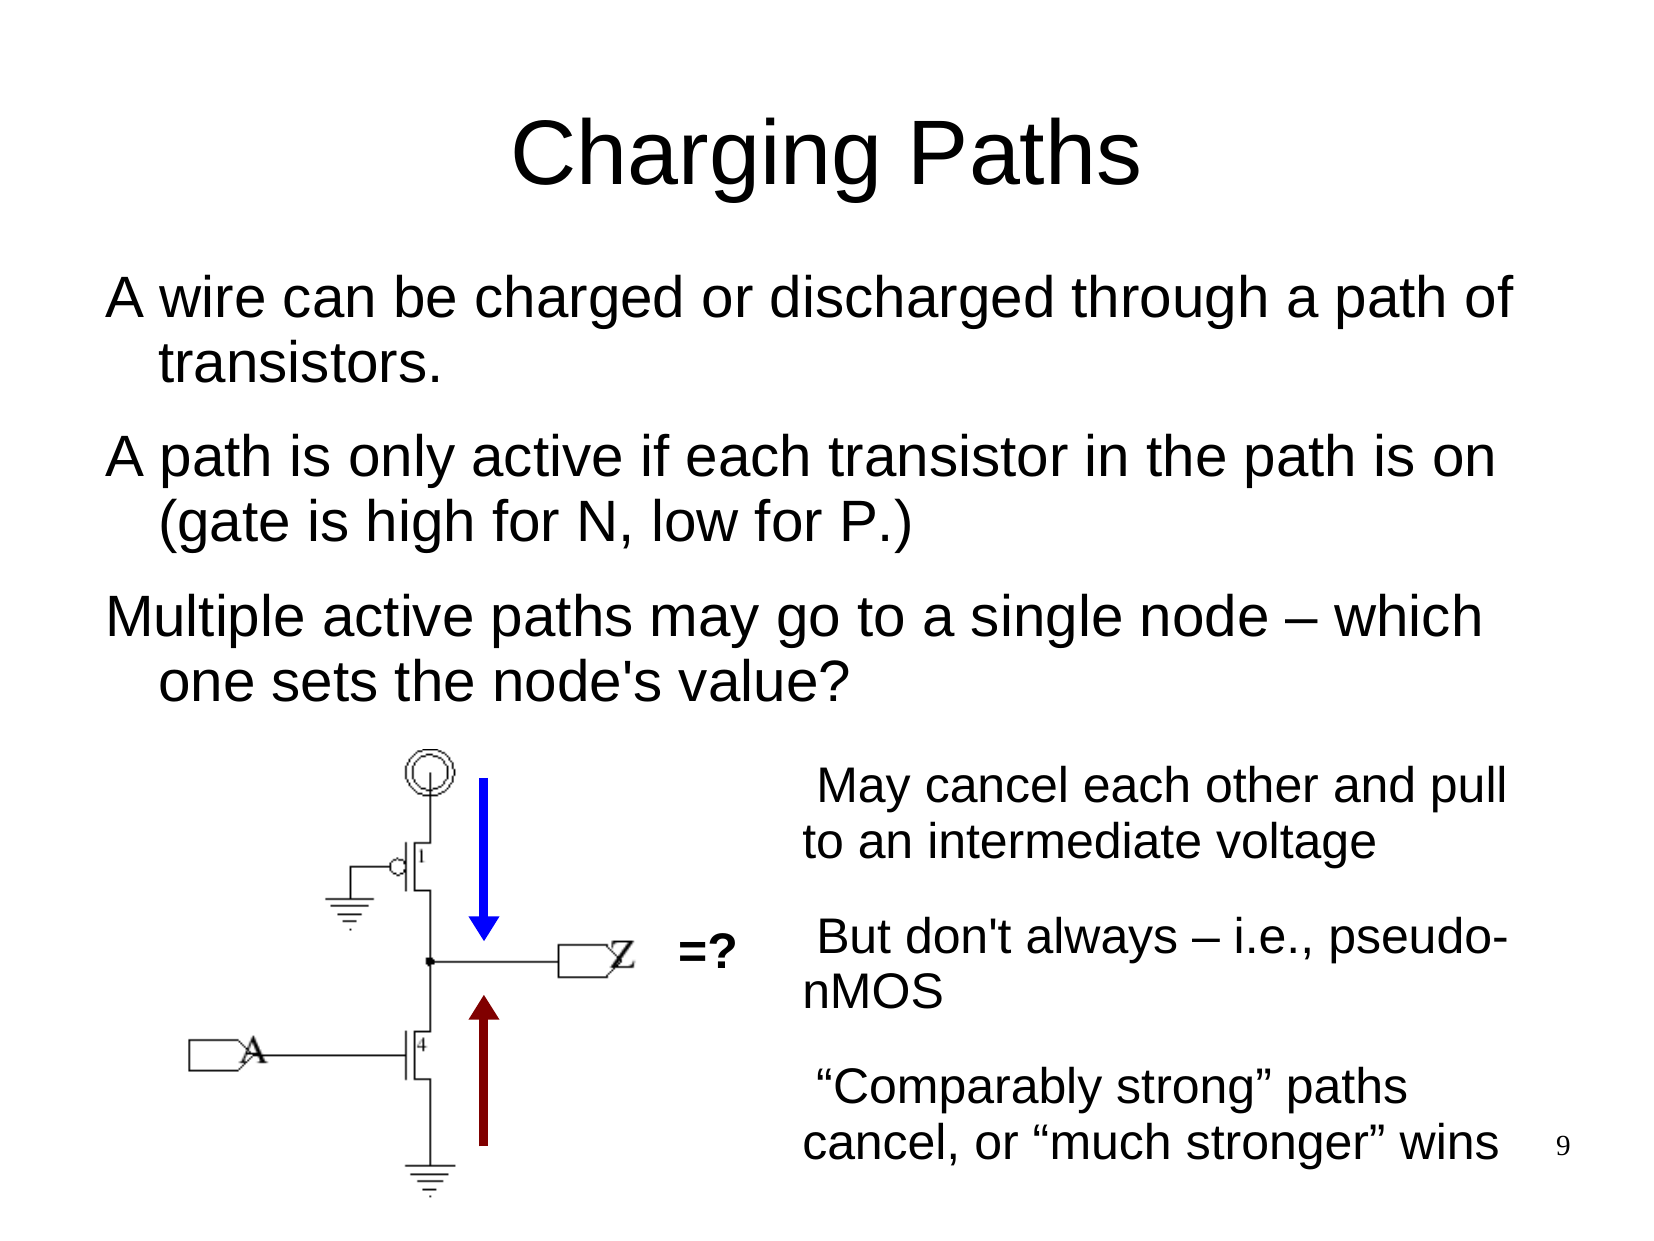

# Charging Paths
A wire can be charged or discharged through a path of transistors.
A path is only active if each transistor in the path is on (gate is high for N, low for P.)
Multiple active paths may go to a single node – which one sets the node's value?
 May cancel each other and pull to an intermediate voltage
 But don't always – i.e., pseudo-nMOS
 “Comparably strong” paths cancel, or “much stronger” wins
=?
9